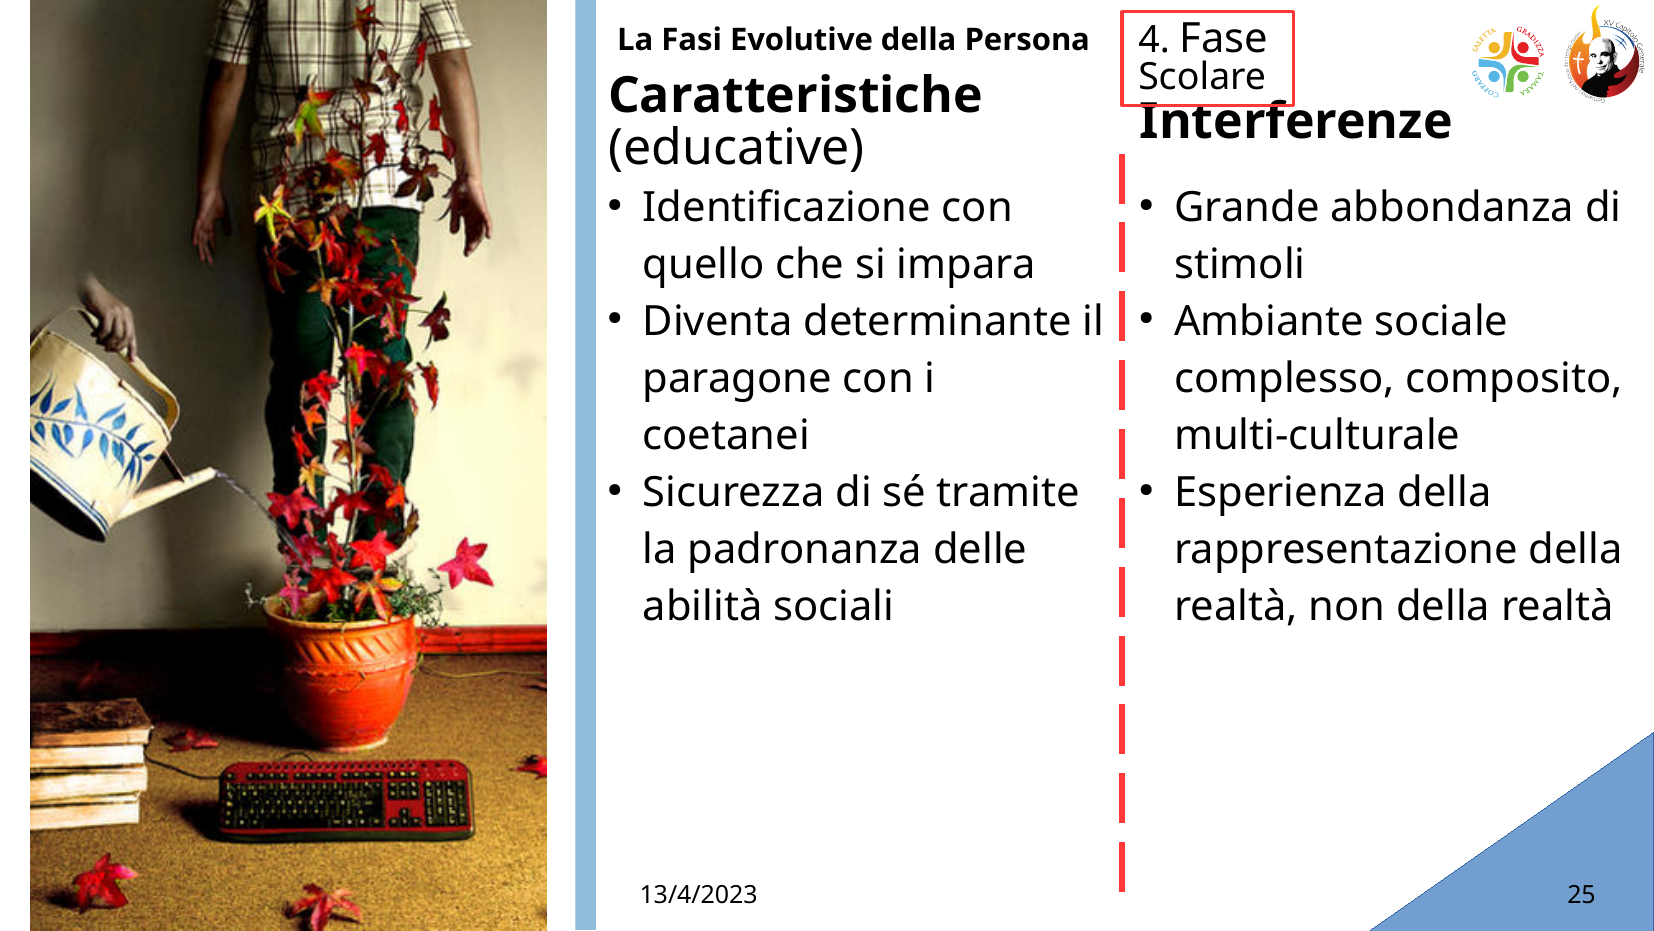

La Fasi Evolutive della Persona
4. Fase
Scolare
Interferenze
Caratteristiche
(educative)
# Identificazione con quello che si impara
Diventa determinante il paragone con i coetanei
Sicurezza di sé tramite la padronanza delle abilità sociali
Grande abbondanza di stimoli
Ambiante sociale complesso, composito, multi-culturale
Esperienza della rappresentazione della realtà, non della realtà